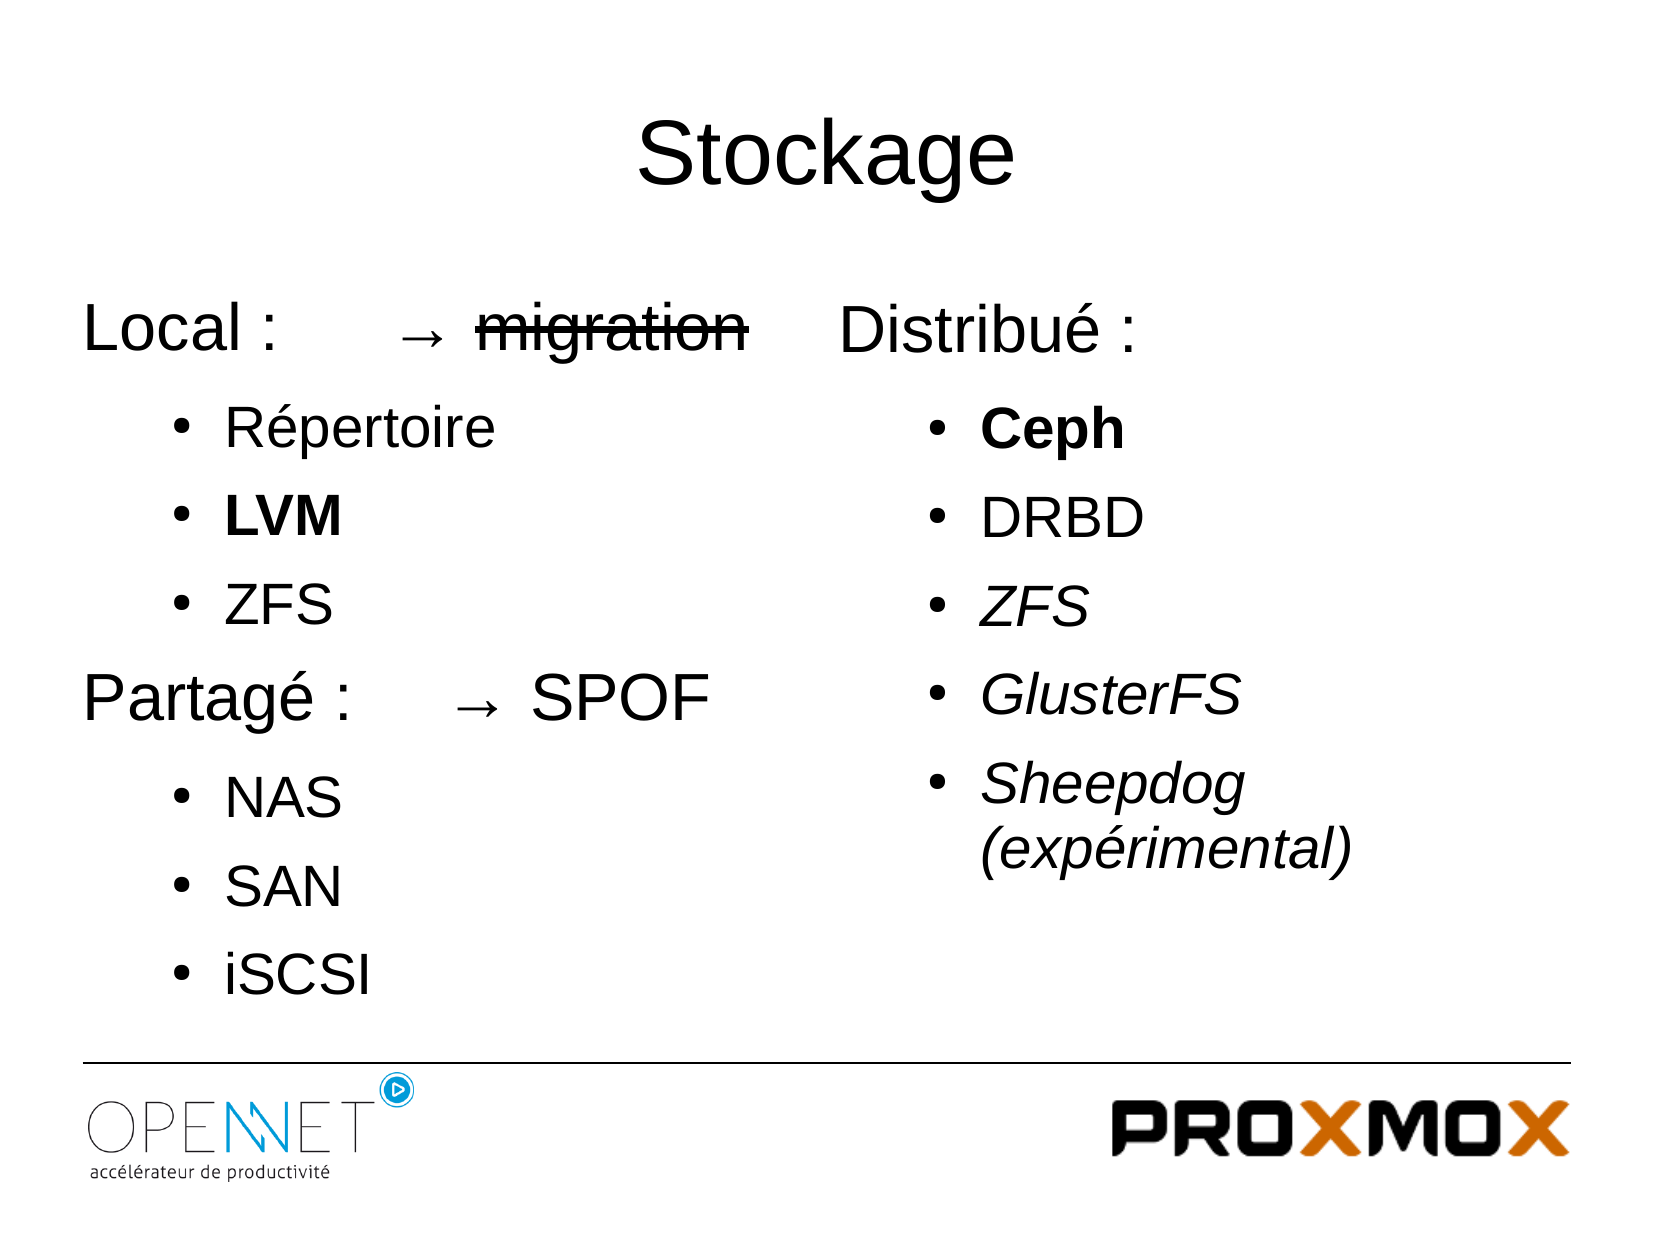

# Stockage
Local : → migration
Répertoire
LVM
ZFS
Partagé : → SPOF
NAS
SAN
iSCSI
Distribué :
Ceph
DRBD
ZFS
GlusterFS
Sheepdog (expérimental)